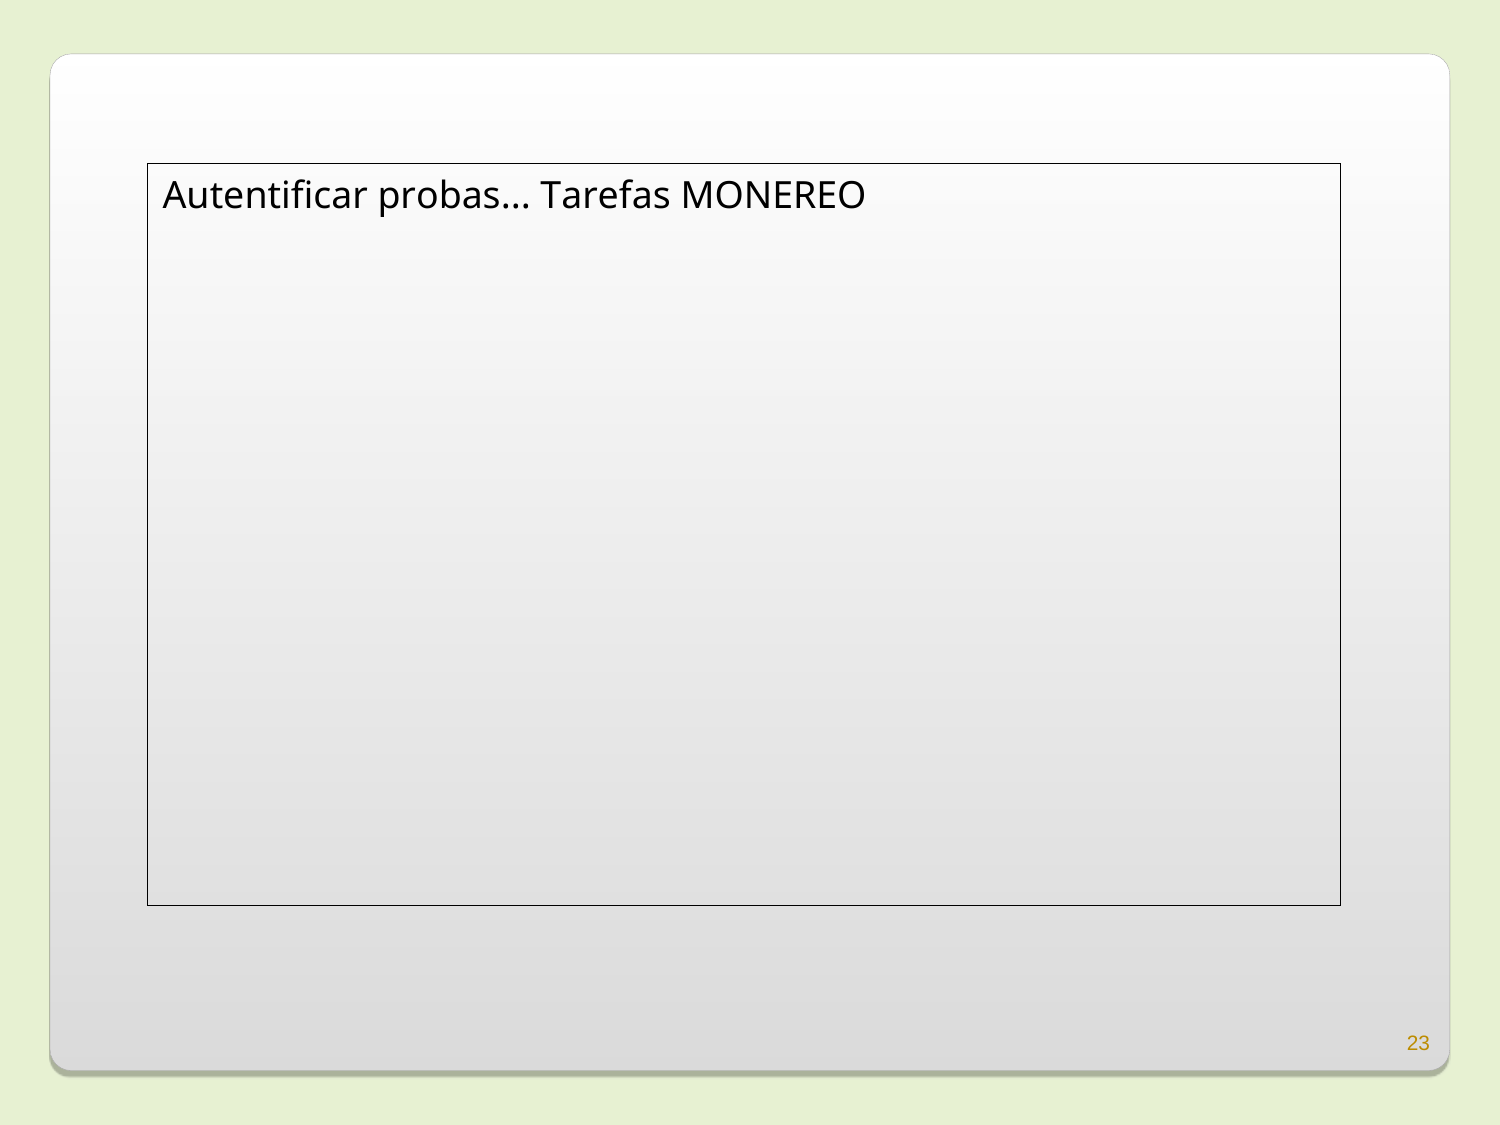

| Autentificar probas... Tarefas MONEREO |
| --- |